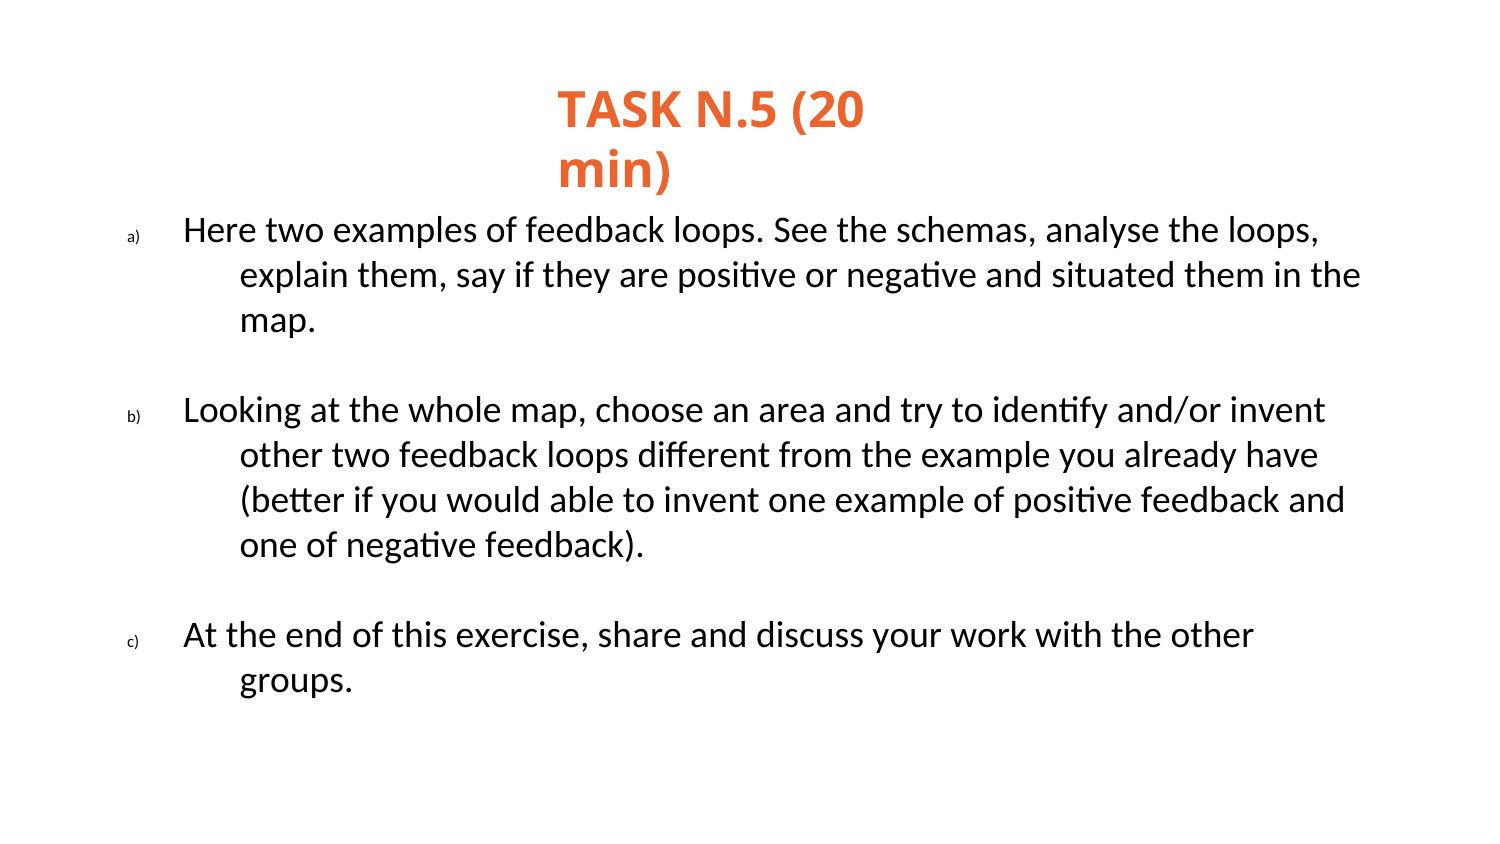

TASK N.5 (20 min)
Here two examples of feedback loops. See the schemas, analyse the loops, explain them, say if they are positive or negative and situated them in the map.
Looking at the whole map, choose an area and try to identify and/or invent other two feedback loops different from the example you already have (better if you would able to invent one example of positive feedback and one of negative feedback).
At the end of this exercise, share and discuss your work with the other groups.